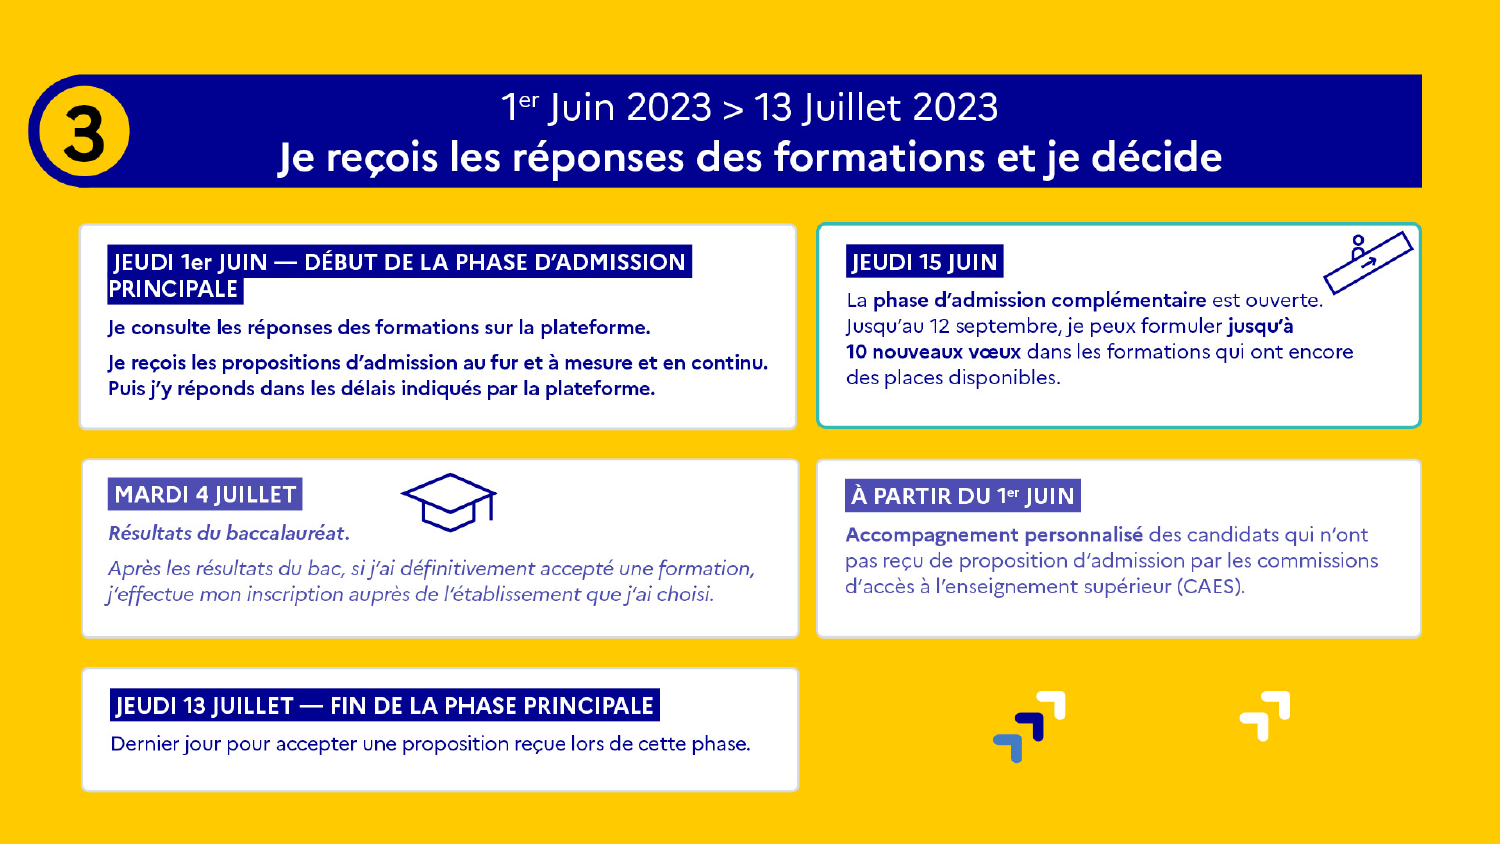

Sélectionner l’icône pour insérer une image,
puis disposer l’image en arrière plan
(Sélectionner l’image avec le bouton droit de la souris /
Mettre à l’arrière plan)
#